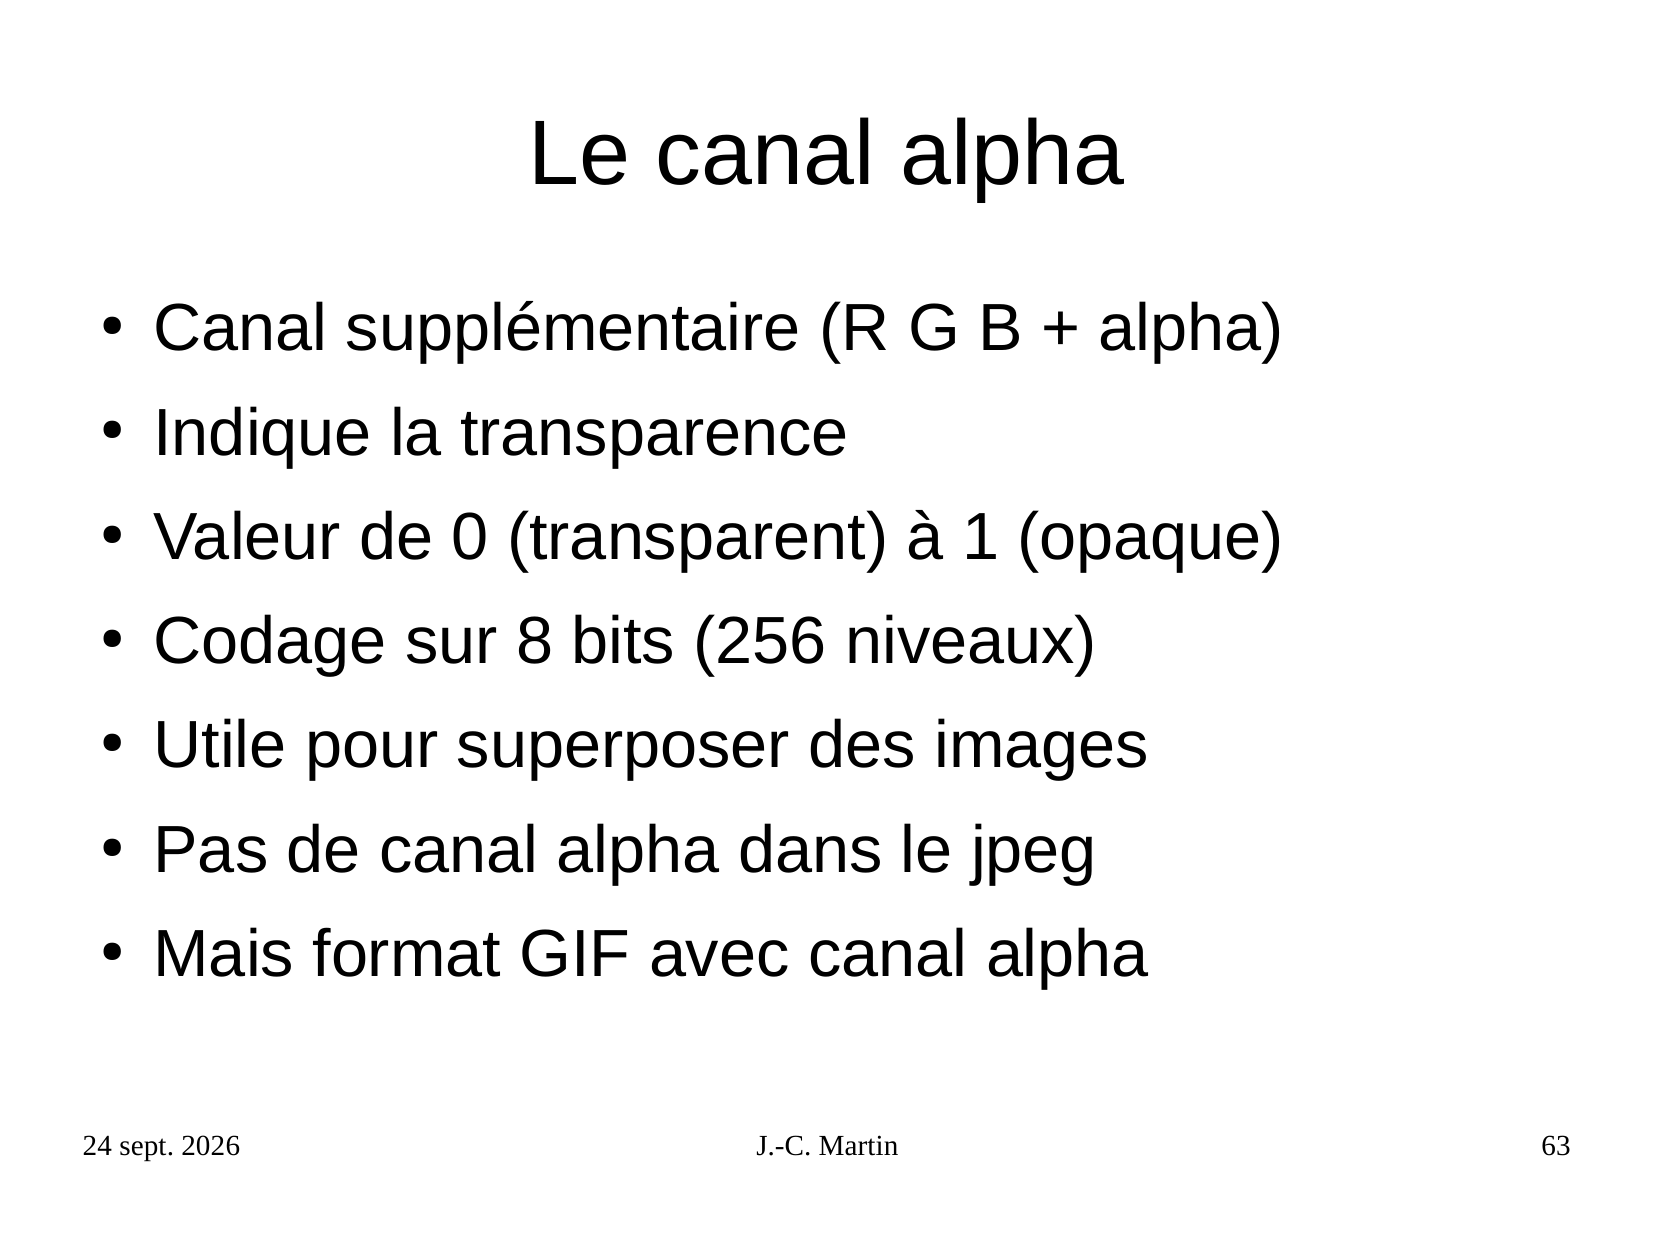

# Le canal alpha
Canal supplémentaire (R G B + alpha)
Indique la transparence
Valeur de 0 (transparent) à 1 (opaque)
Codage sur 8 bits (256 niveaux)
Utile pour superposer des images
Pas de canal alpha dans le jpeg
Mais format GIF avec canal alpha
J.-C. Martin
63